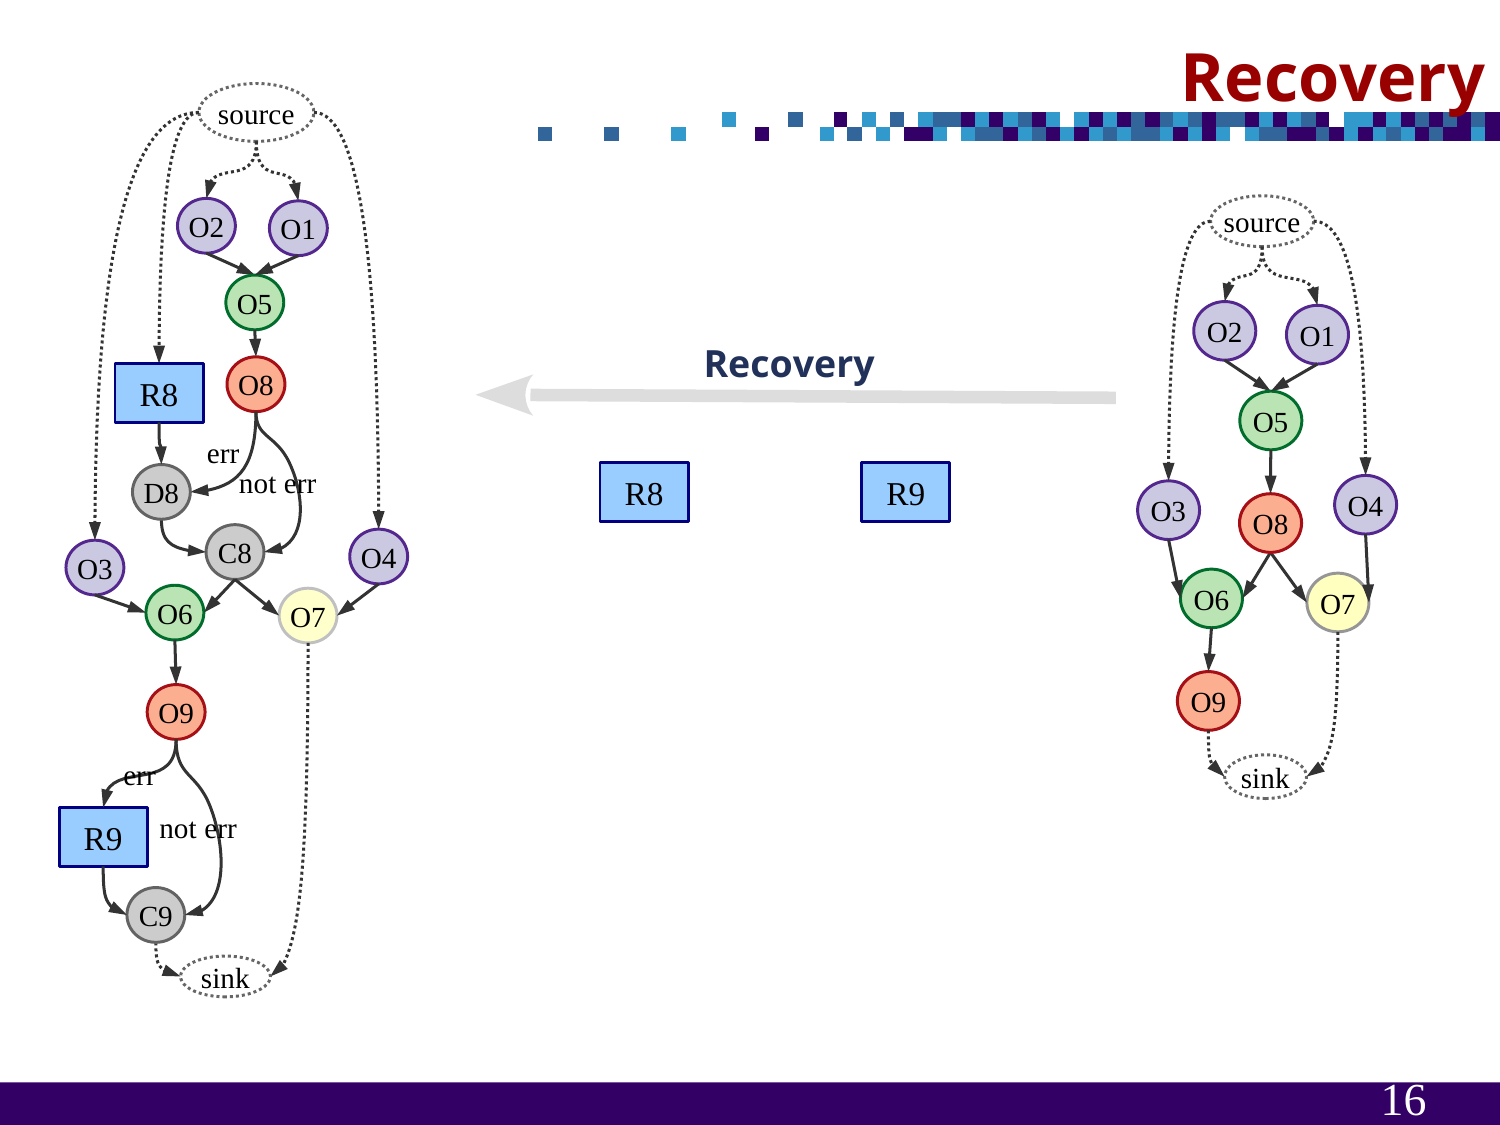

# Recovery
source
source
O2
O1
O5
O4
O3
O8
O6
O7
O9
sink
O2
O1
O5
Recovery
O8
R8
R8
R9
D8
C8
O4
O3
O6
O7
O9
R9
C9
sink